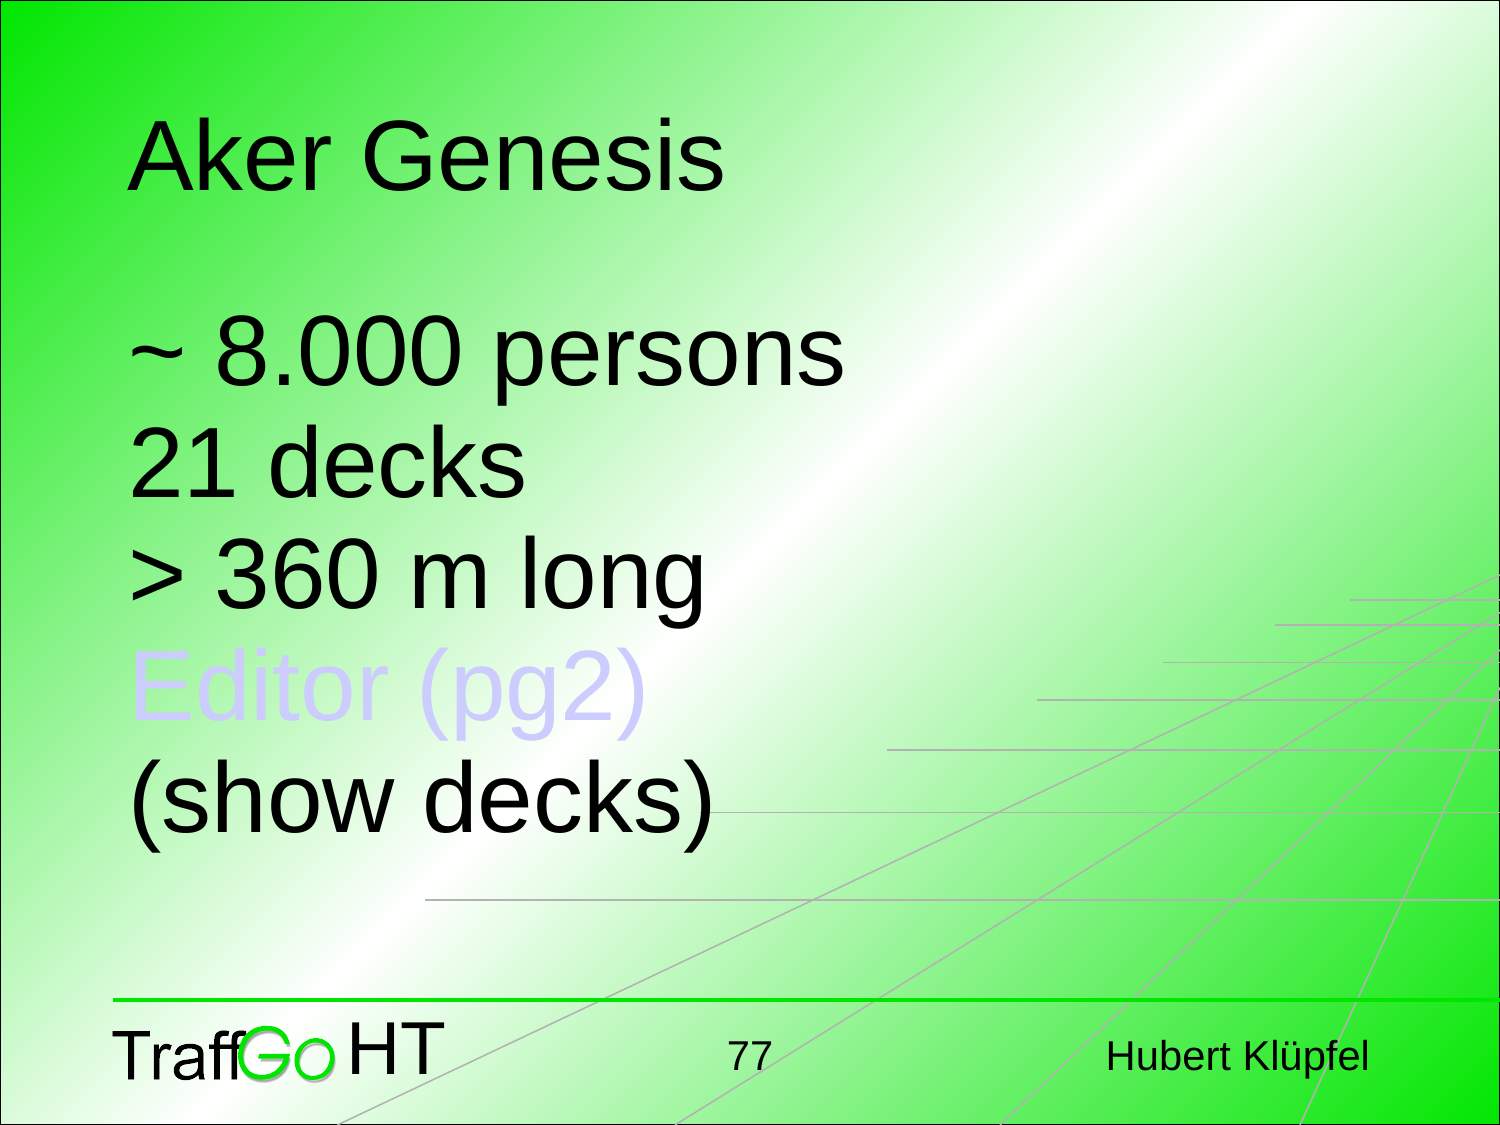

# Aker Genesis
~ 8.000 persons
21 decks
> 360 m long
Editor (pg2)
(show decks)